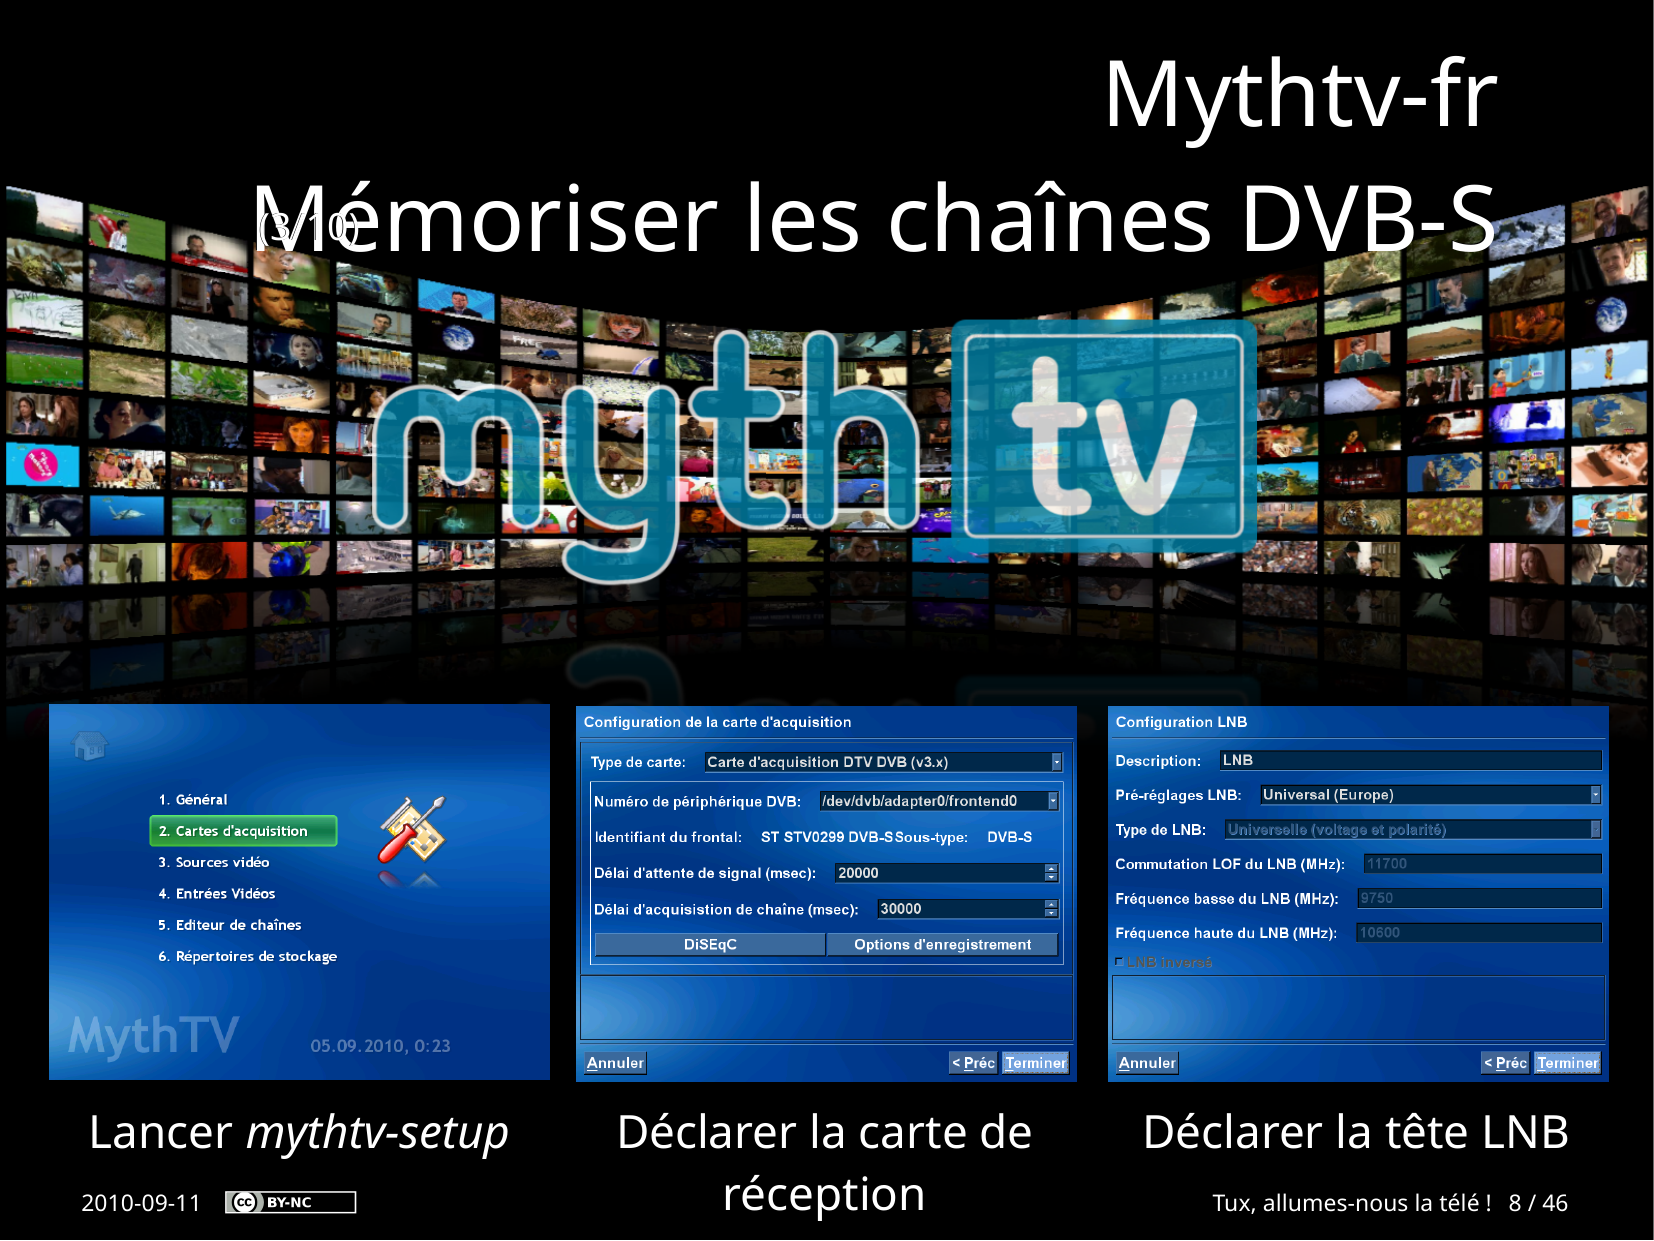

# Mythtv-fr Mémoriser les chaînes DVB-S
(3/10)
Déclarer la carte de réception
Lancer mythtv-setup
Déclarer la tête LNB
2010-09-11
Tux, allumes-nous la télé !
8